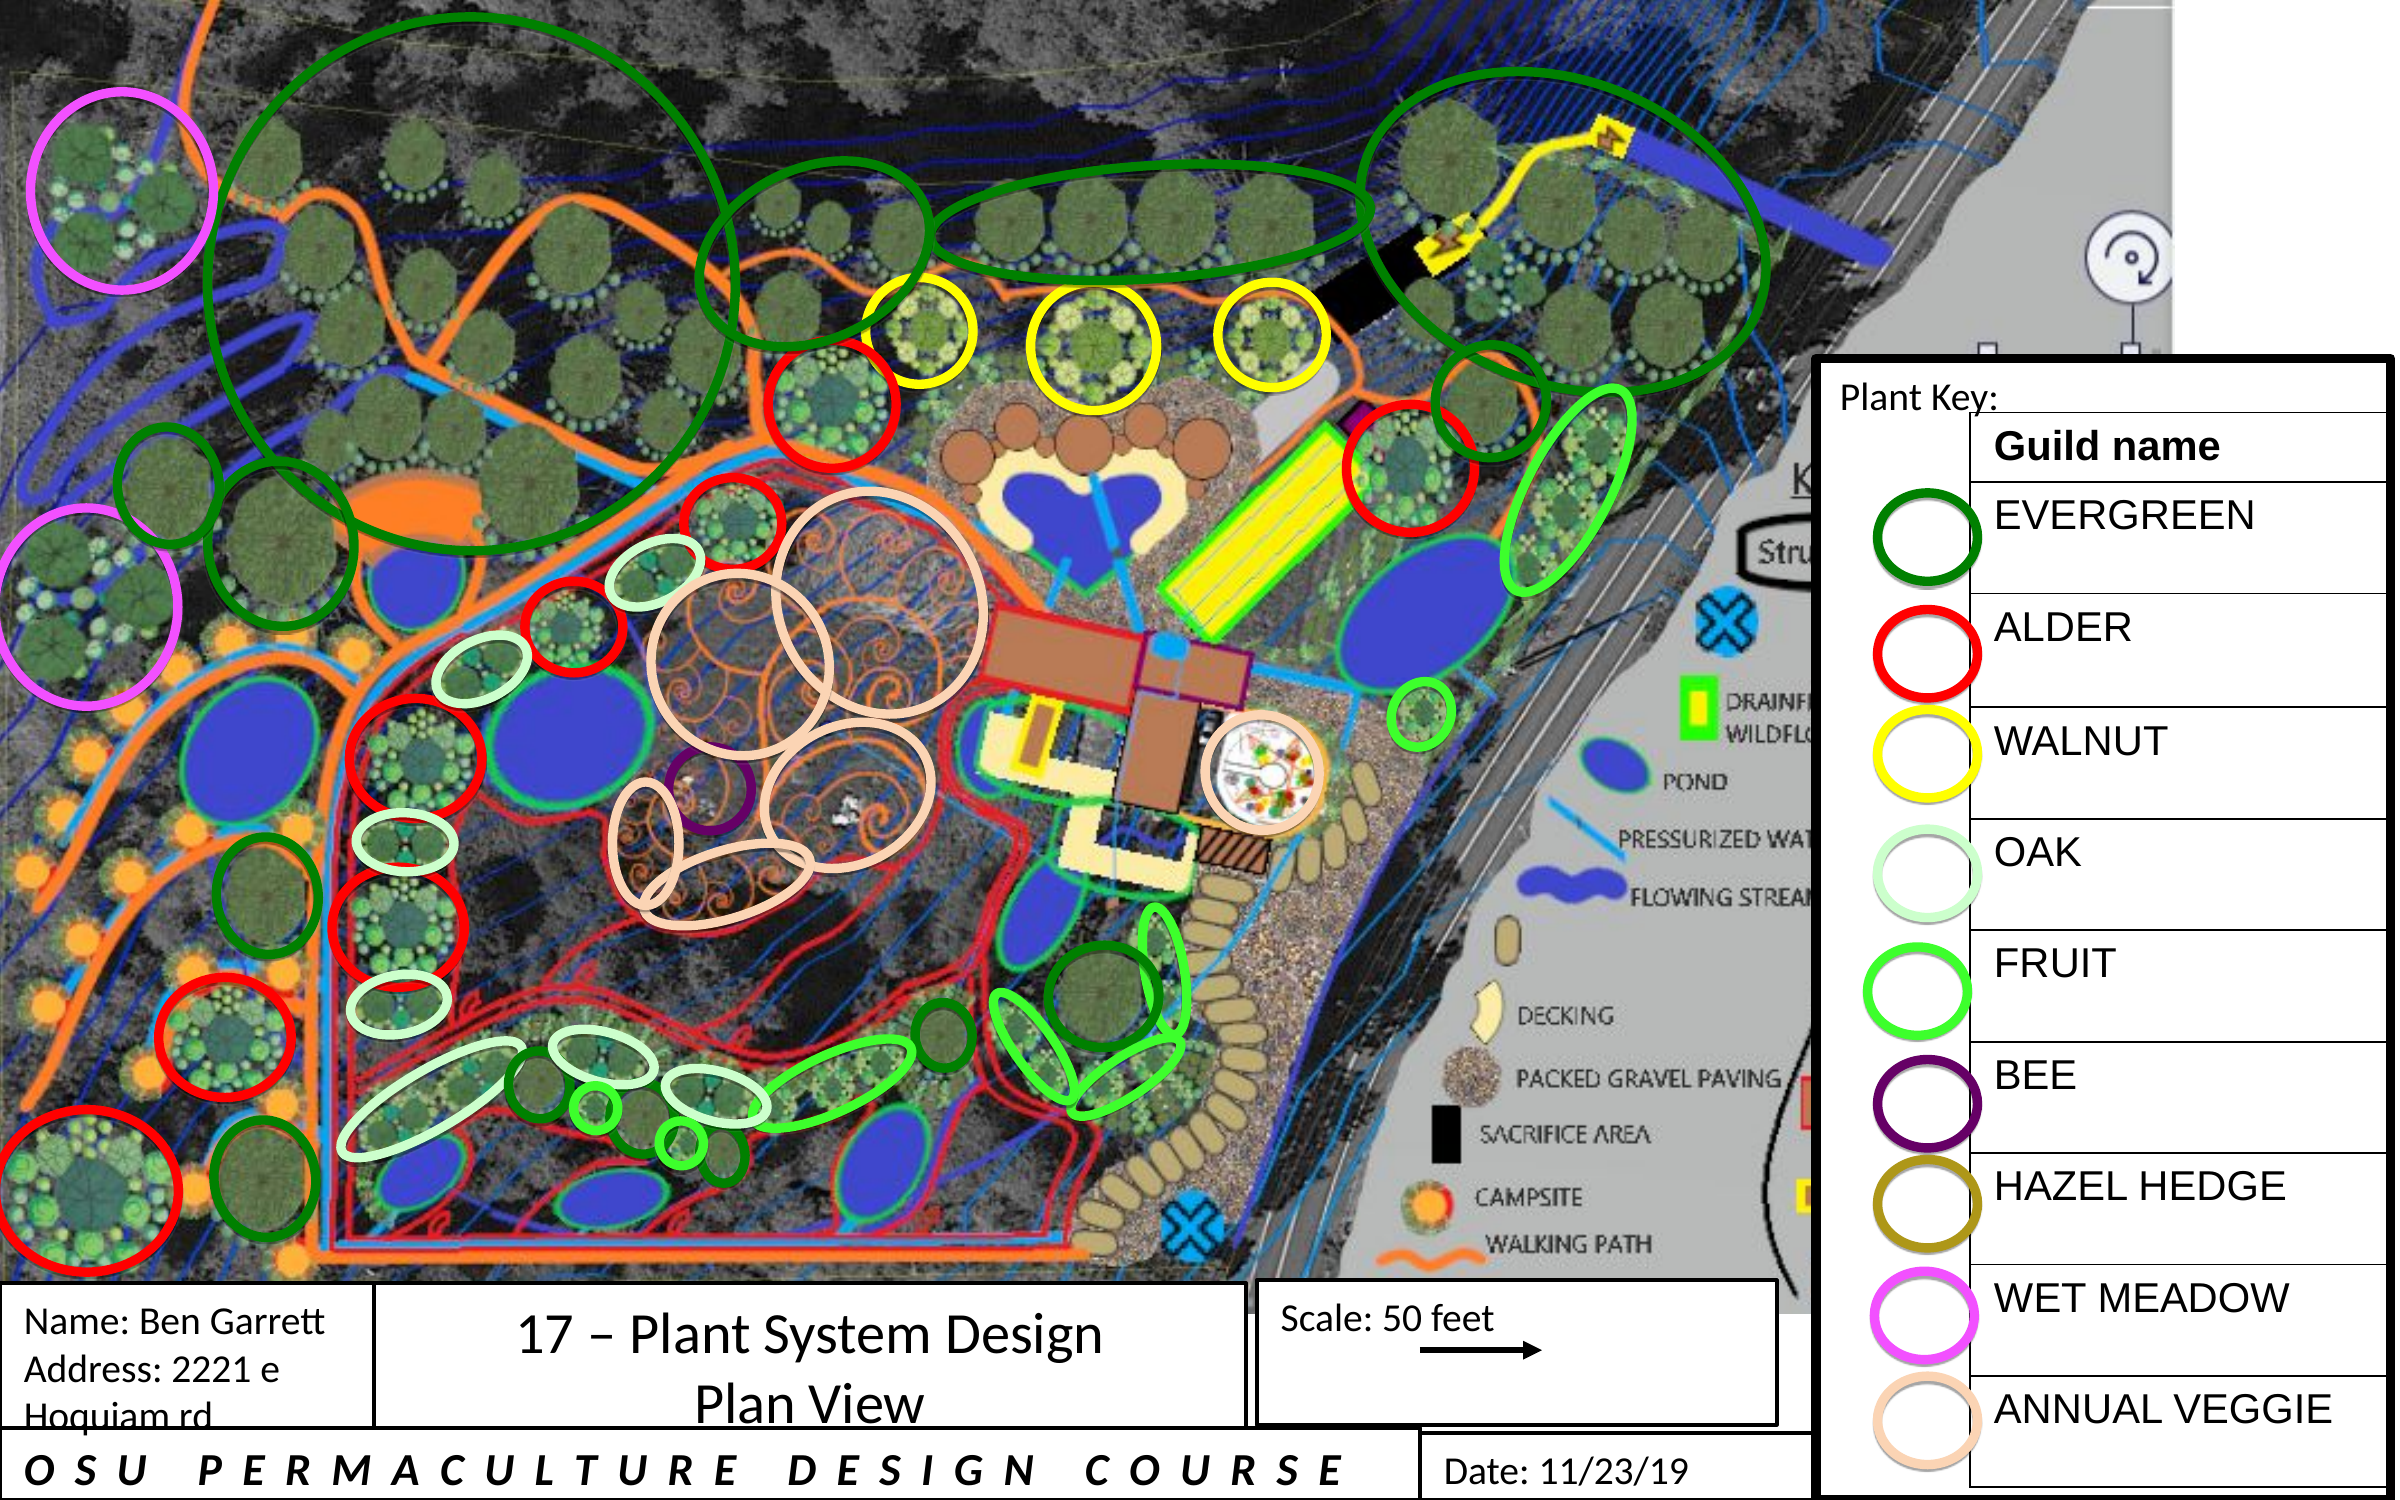

Plant Key:
| Guild name |
| --- |
| EVERGREEN |
| ALDER |
| WALNUT |
| OAK |
| FRUIT |
| BEE |
| HAZEL HEDGE |
| WET MEADOW |
| ANNUAL VEGGIE |
Scale: 50 feet
Name:
Name: Ben Garrett
Address: 2221 e Hoquiam rd
17 – Plant System Design
Plan View
O S U P E R M A C U L T U R E D E S I G N C O U R S E
Date: 11/23/19